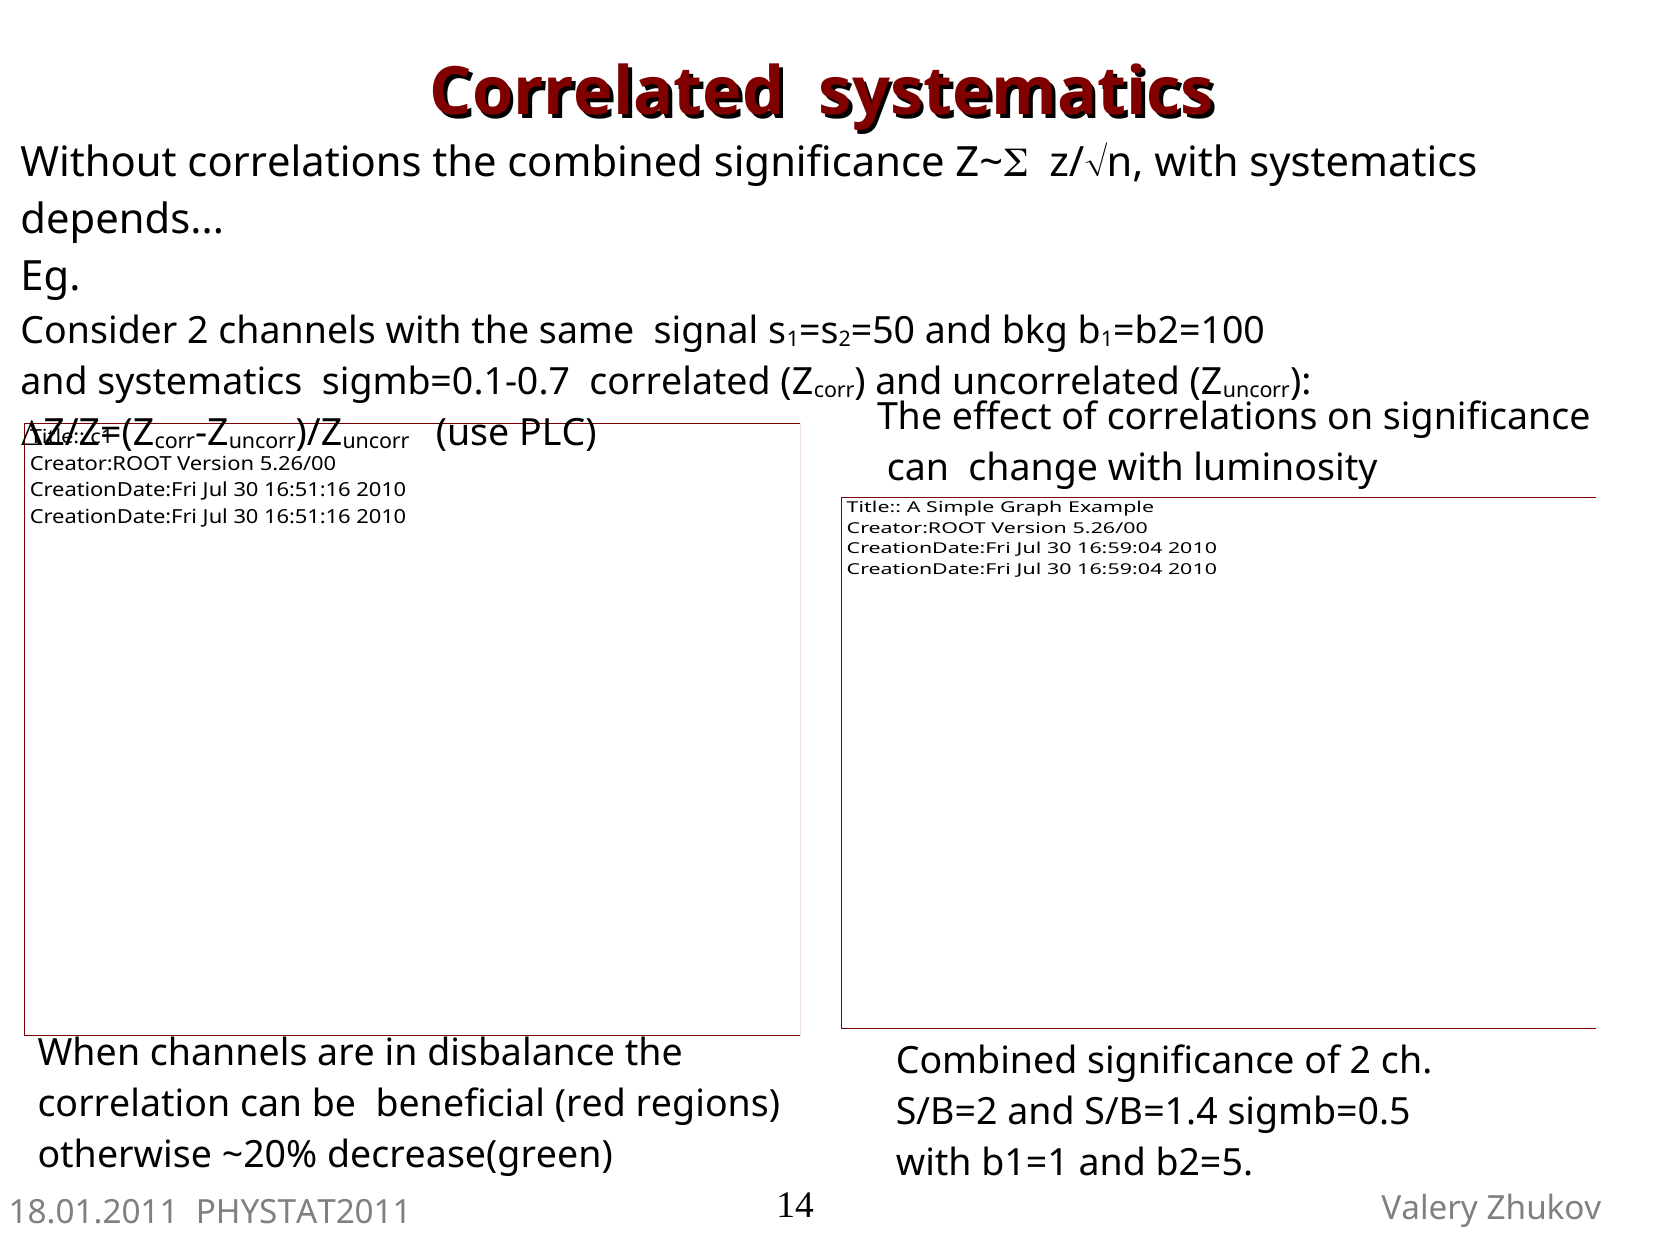

# Correlated systematics
Without correlations the combined significance Z~S z/n, with systematics depends...
Eg.
Consider 2 channels with the same signal s1=s2=50 and bkg b1=b2=100
and systematics sigmb=0.1-0.7 correlated (Zcorr) and uncorrelated (Zuncorr):
DZ/Z=(Zcorr-Zuncorr)/Zuncorr (use PLC)
The effect of correlations on significance
 can change with luminosity
When channels are in disbalance the
correlation can be beneficial (red regions) otherwise ~20% decrease(green)
Combined significance of 2 ch.
S/B=2 and S/B=1.4 sigmb=0.5
with b1=1 and b2=5.